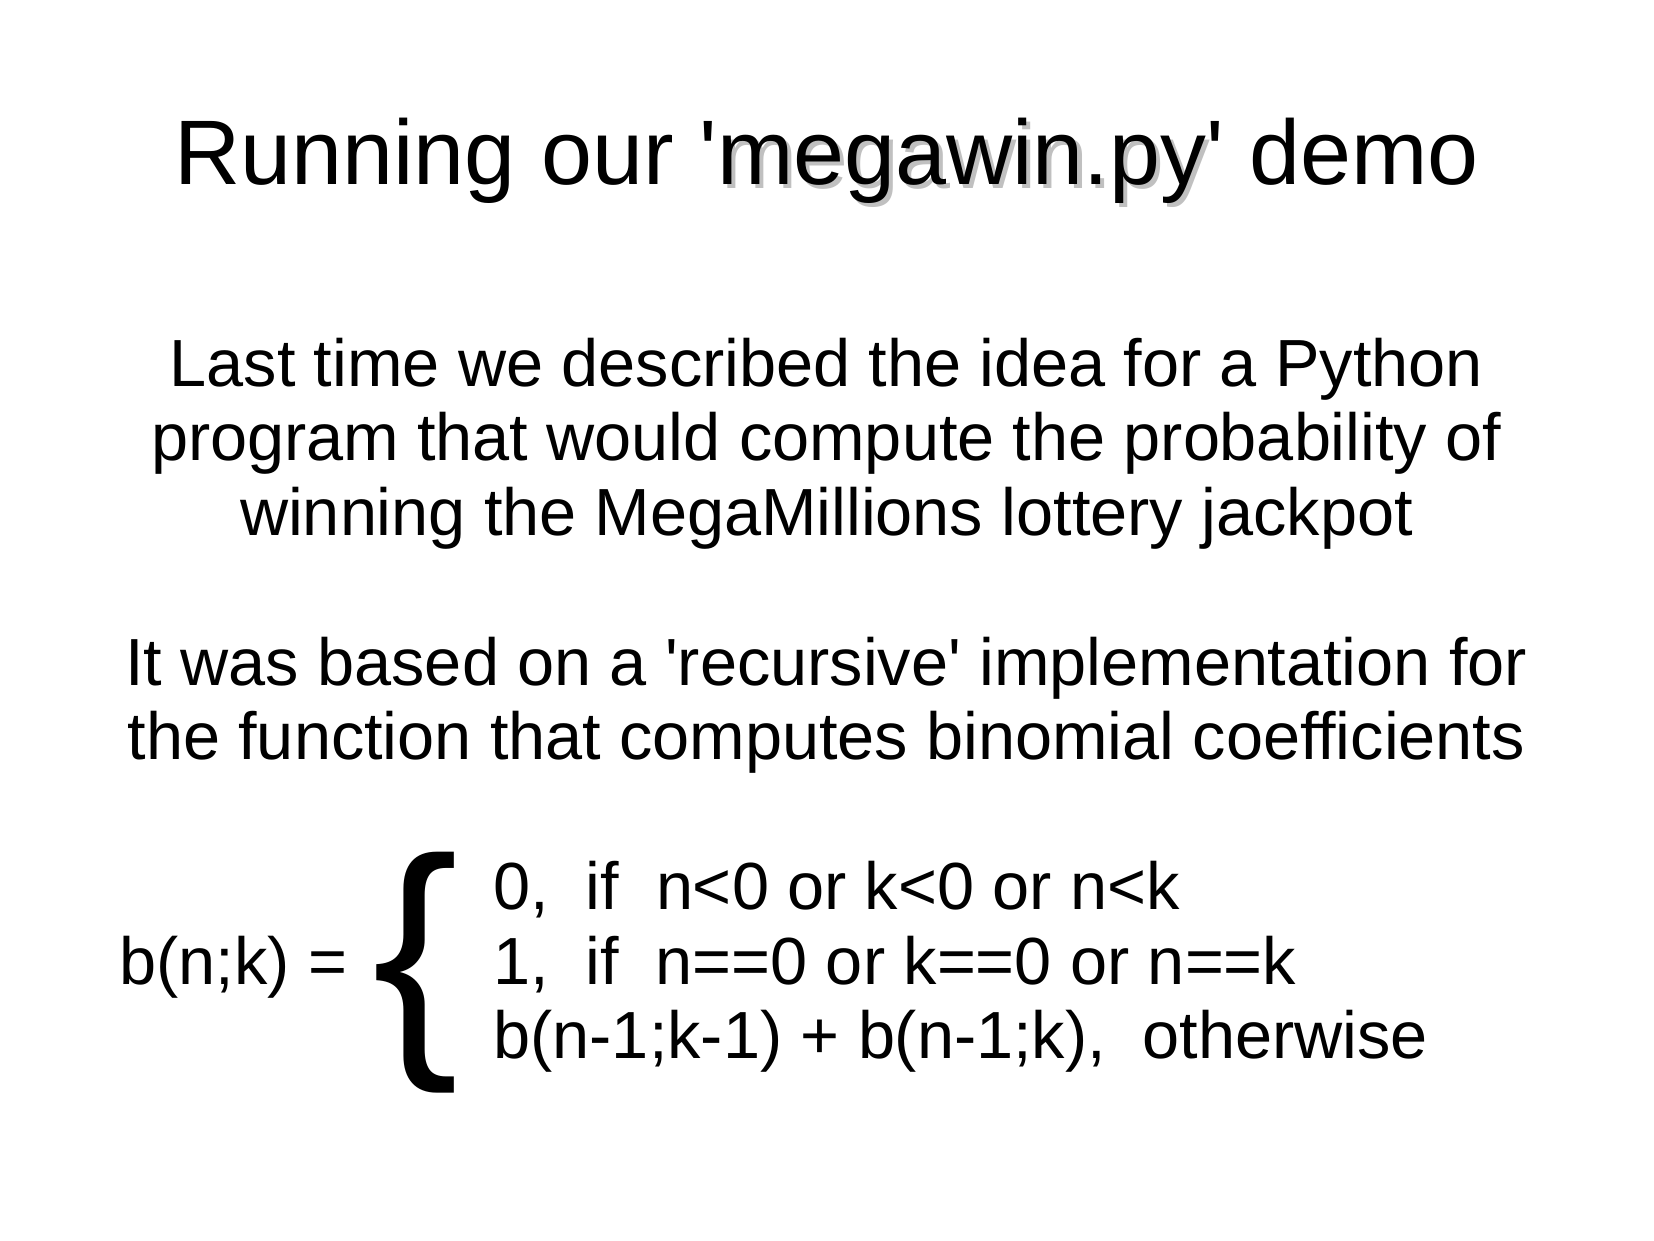

Running our 'megawin.py' demo
# Last time we described the idea for a Python program that would compute the probability of winning the MegaMillions lottery jackpot
It was based on a 'recursive' implementation for the function that computes binomial coefficients
				 0, if n<0 or k<0 or n<k
 b(n;k) = 	 1, if n==0 or k==0 or n==k
				 b(n-1;k-1) + b(n-1;k), otherwise
{